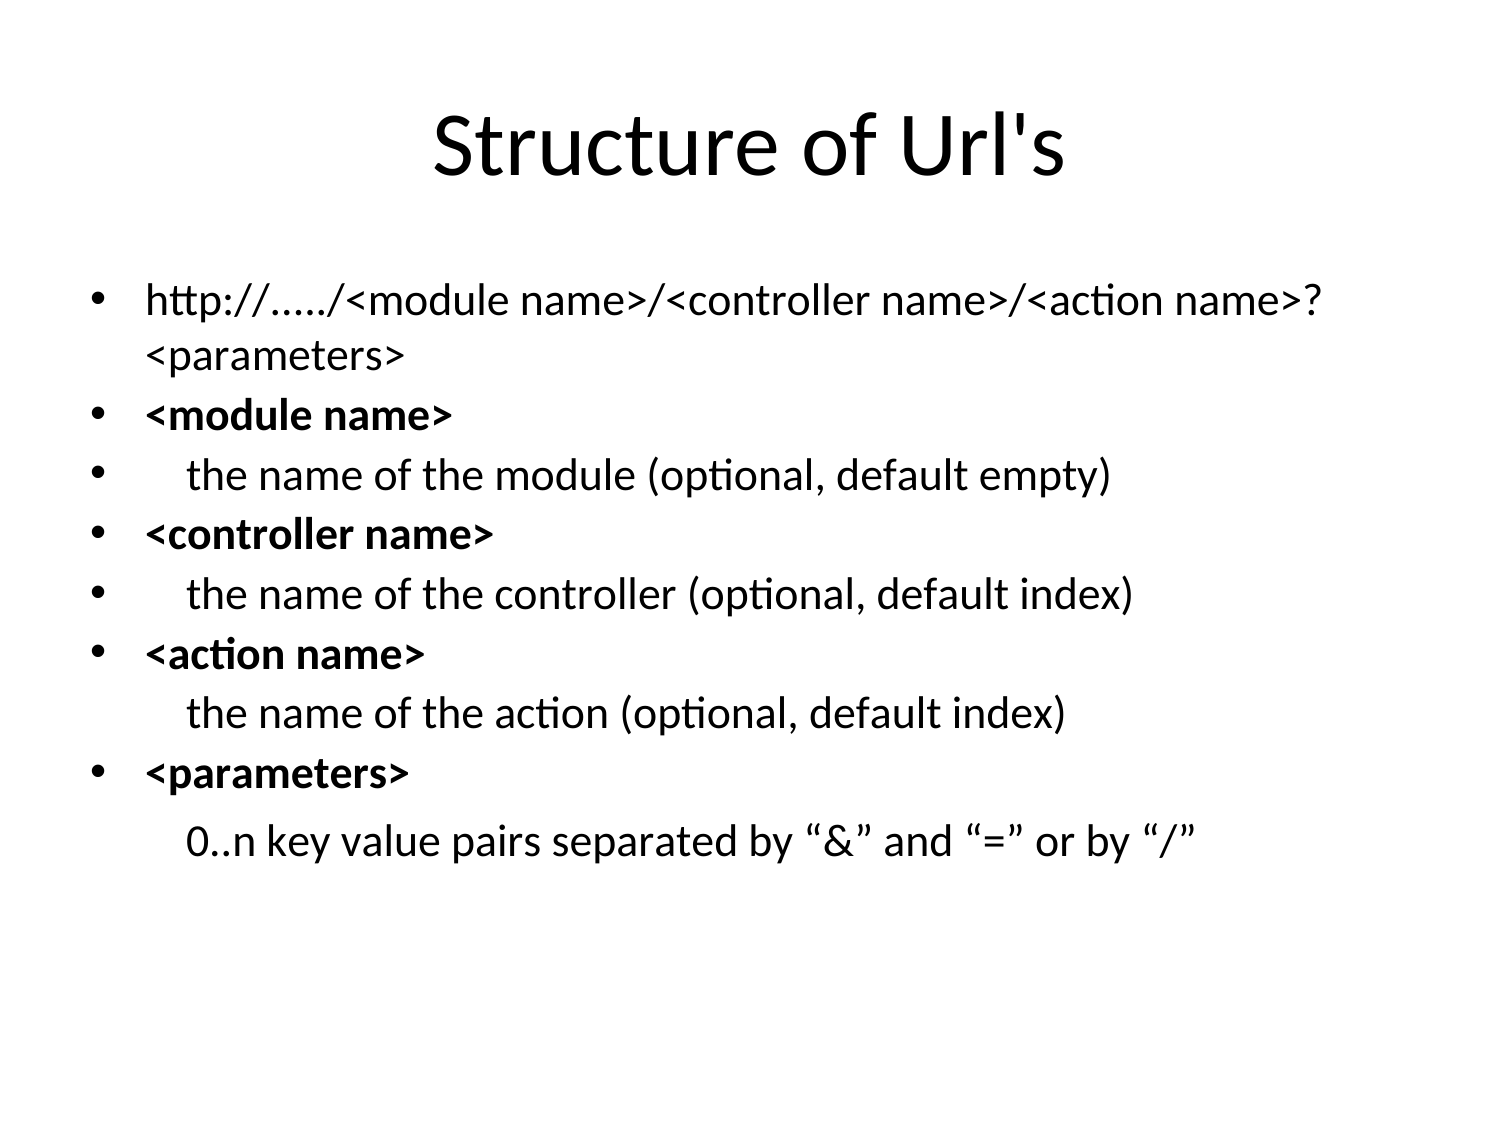

Structure of Url's‏
http://...../<module name>/<controller name>/<action name>?<parameters>
<module name>
 the name of the module (optional, default empty)
<controller name>
 the name of the controller (optional, default index)
<action name>
 the name of the action (optional, default index)
<parameters>
 0..n key value pairs separated by “&” and “=” or by “/”